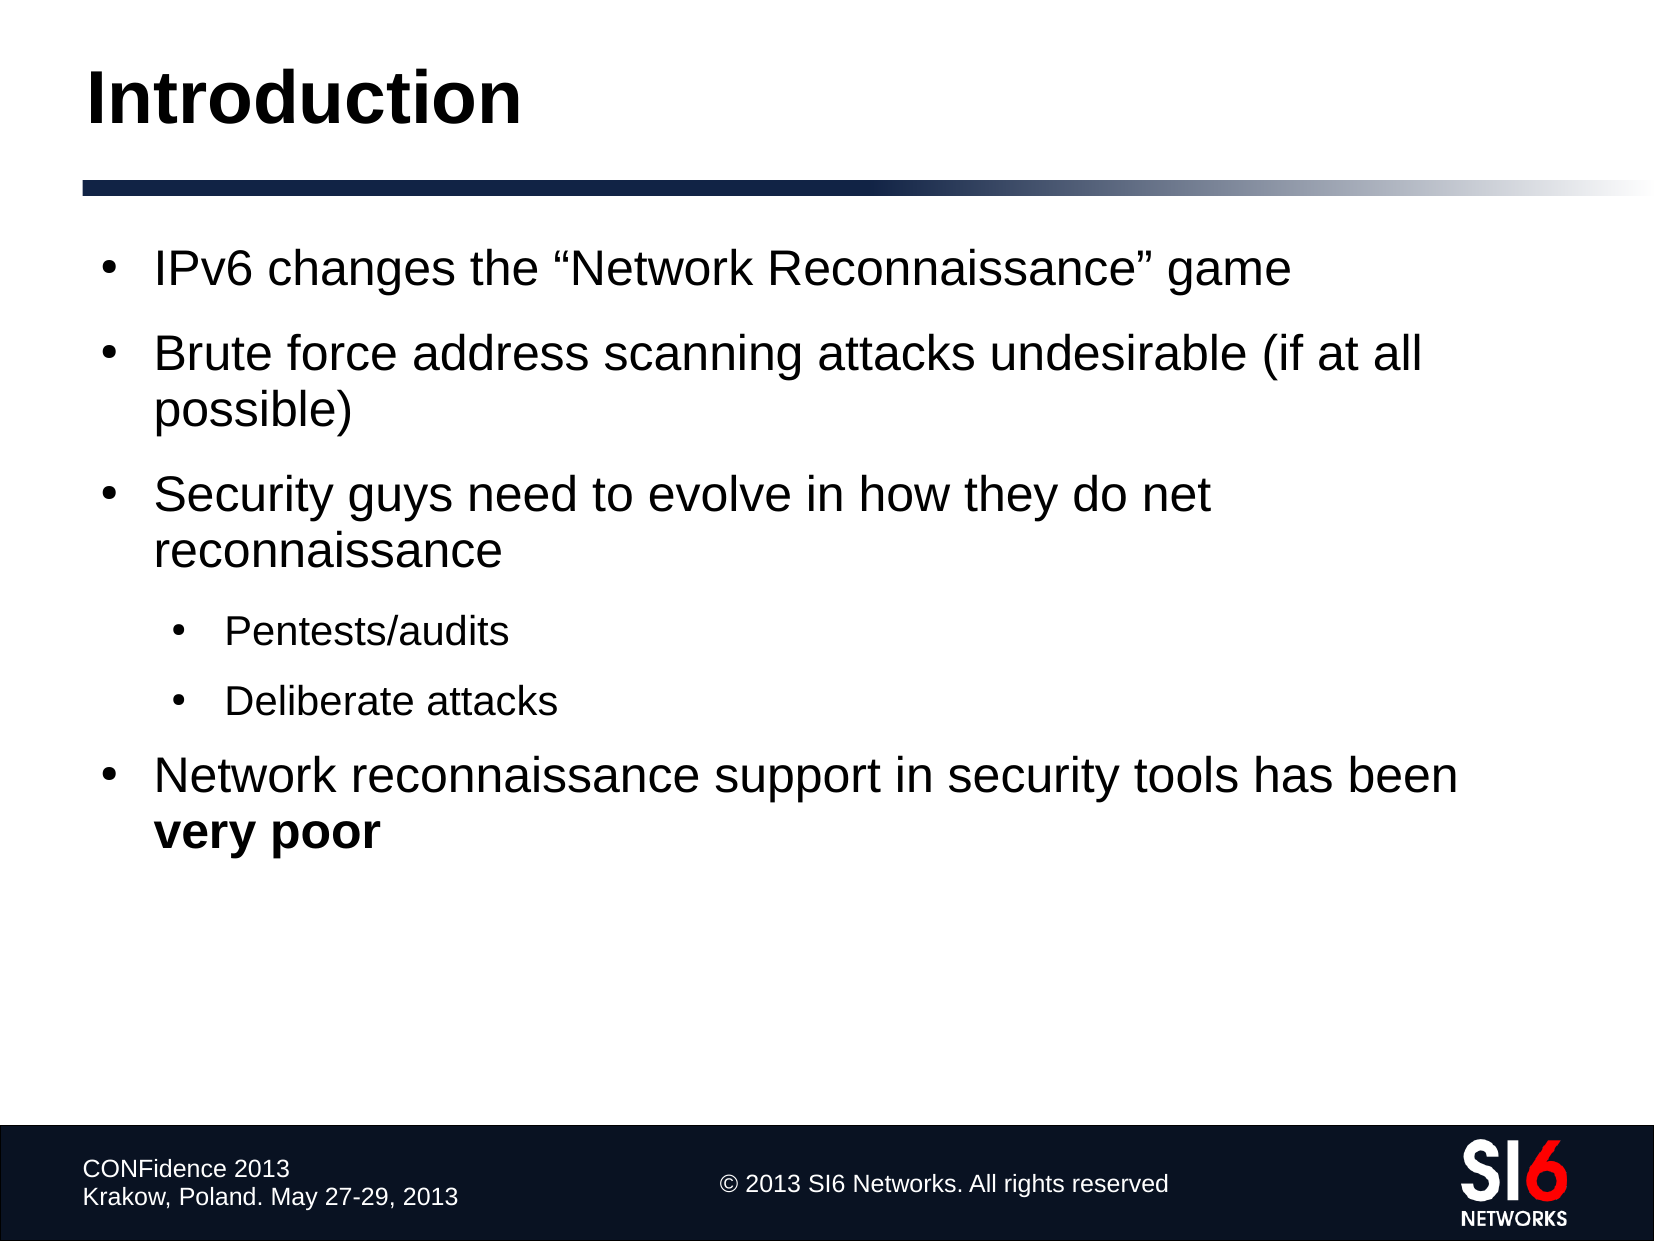

# Introduction
IPv6 changes the “Network Reconnaissance” game
Brute force address scanning attacks undesirable (if at all possible)
Security guys need to evolve in how they do net reconnaissance
Pentests/audits
Deliberate attacks
Network reconnaissance support in security tools has been very poor